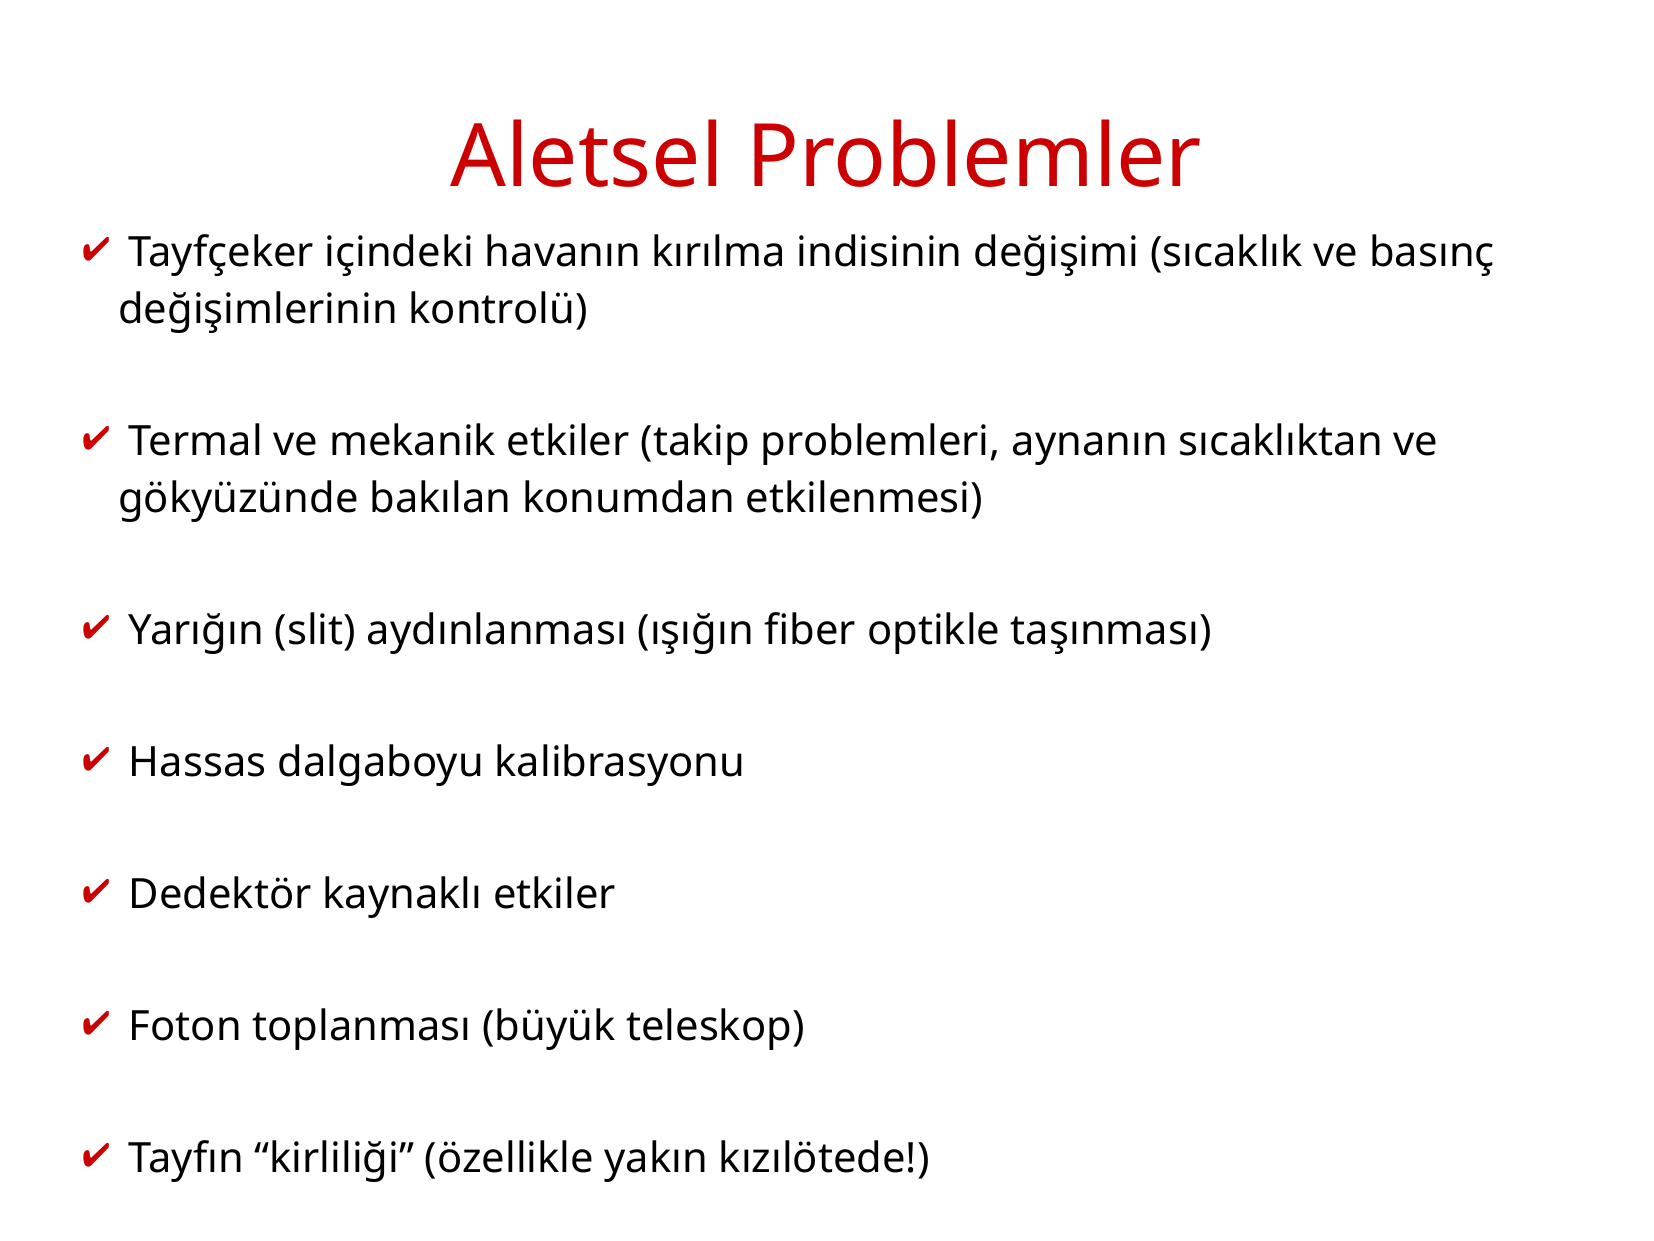

# Aletsel Problemler
 Tayfçeker içindeki havanın kırılma indisinin değişimi (sıcaklık ve basınç değişimlerinin kontrolü)
 Termal ve mekanik etkiler (takip problemleri, aynanın sıcaklıktan ve gökyüzünde bakılan konumdan etkilenmesi)
 Yarığın (slit) aydınlanması (ışığın fiber optikle taşınması)
 Hassas dalgaboyu kalibrasyonu
 Dedektör kaynaklı etkiler
 Foton toplanması (büyük teleskop)
 Tayfın “kirliliği” (özellikle yakın kızılötede!)